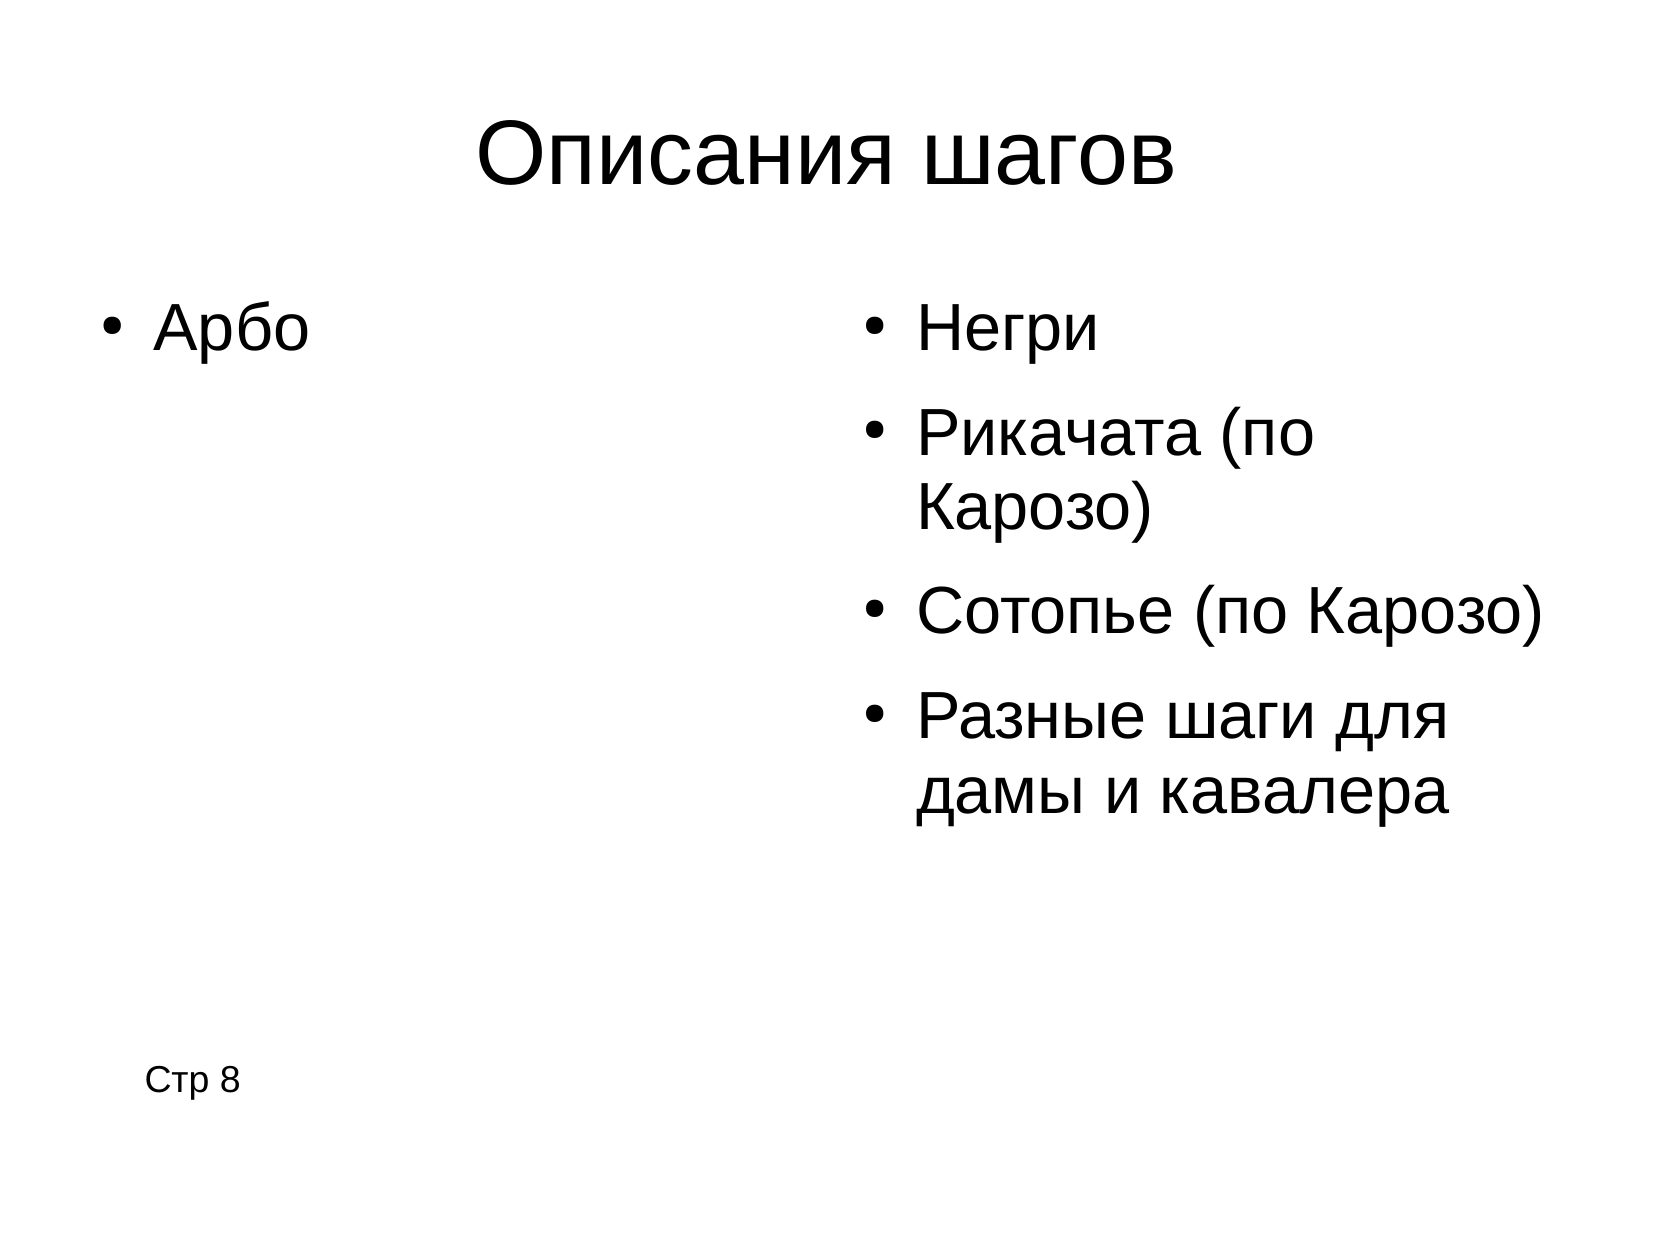

# Описания шагов
Арбо
Негри
Рикачата (по Карозо)
Сотопье (по Карозо)
Разные шаги для дамы и кавалера
Стр 8